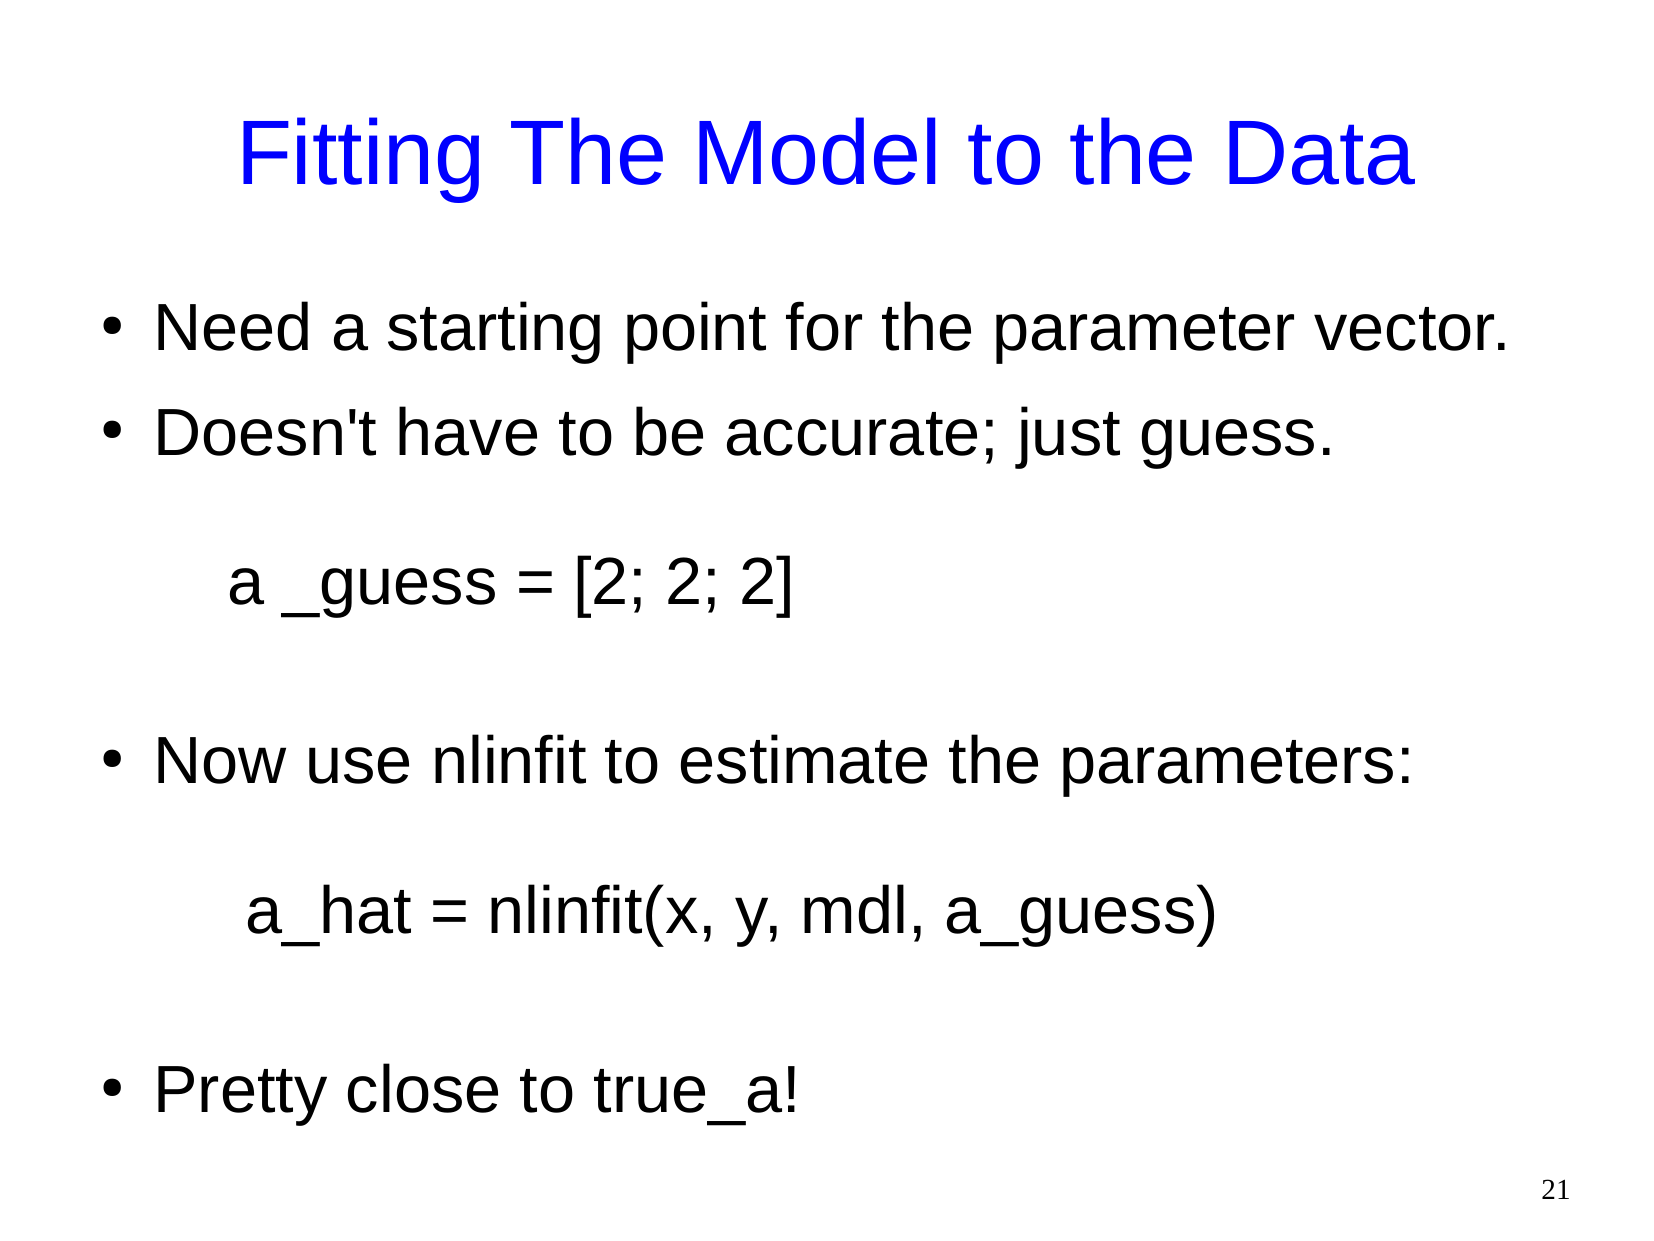

# Fitting The Model to the Data
Need a starting point for the parameter vector.
Doesn't have to be accurate; just guess.
 a _guess = [2; 2; 2]
Now use nlinfit to estimate the parameters:
 a_hat = nlinfit(x, y, mdl, a_guess)
Pretty close to true_a!
21